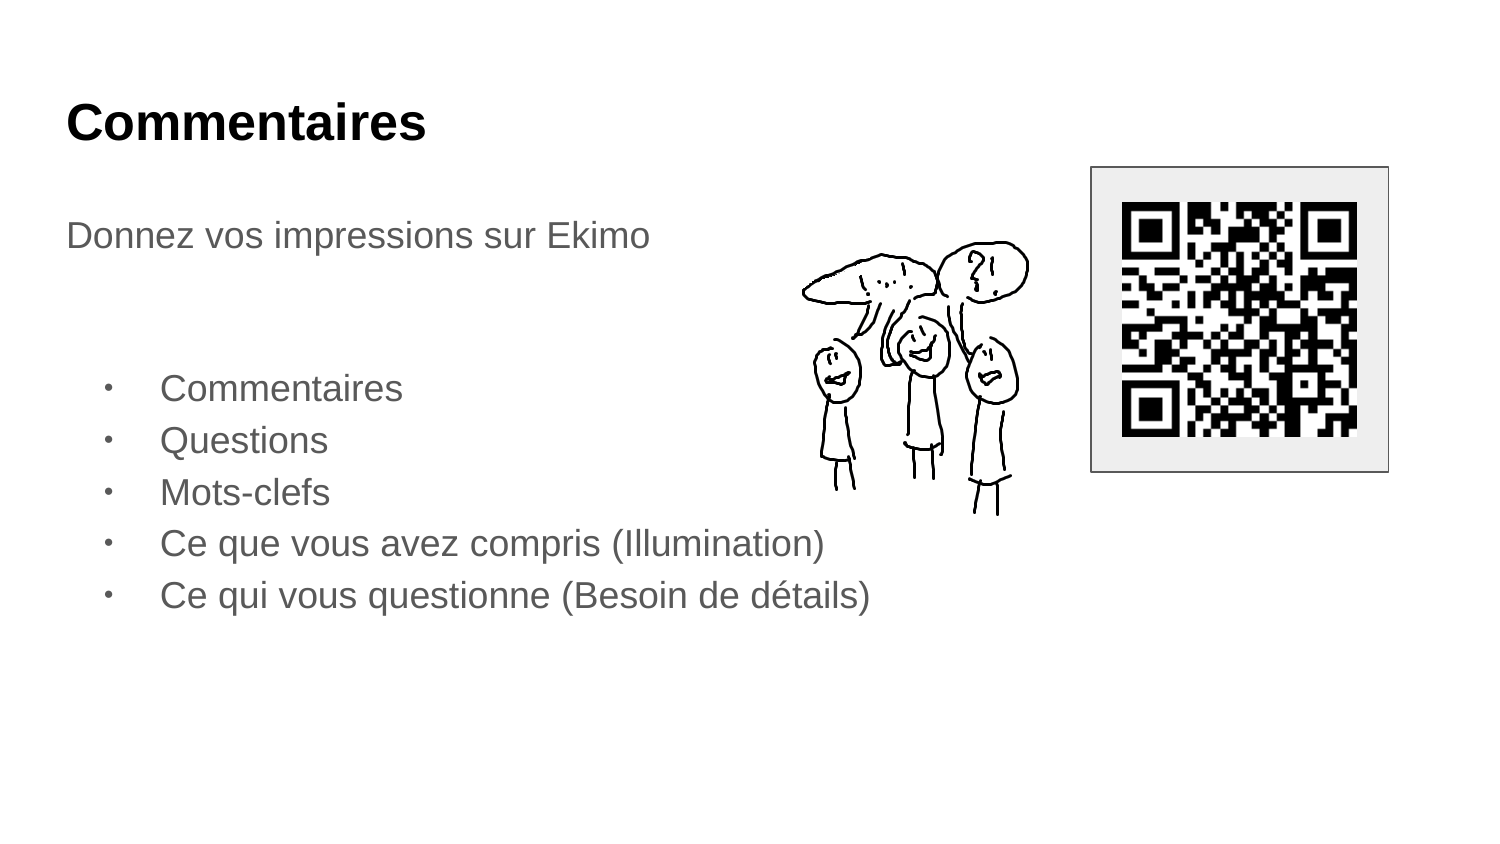

# Commentaires
Donnez vos impressions sur Ekimo
Commentaires
Questions
Mots-clefs
Ce que vous avez compris (Illumination)
Ce qui vous questionne (Besoin de détails)